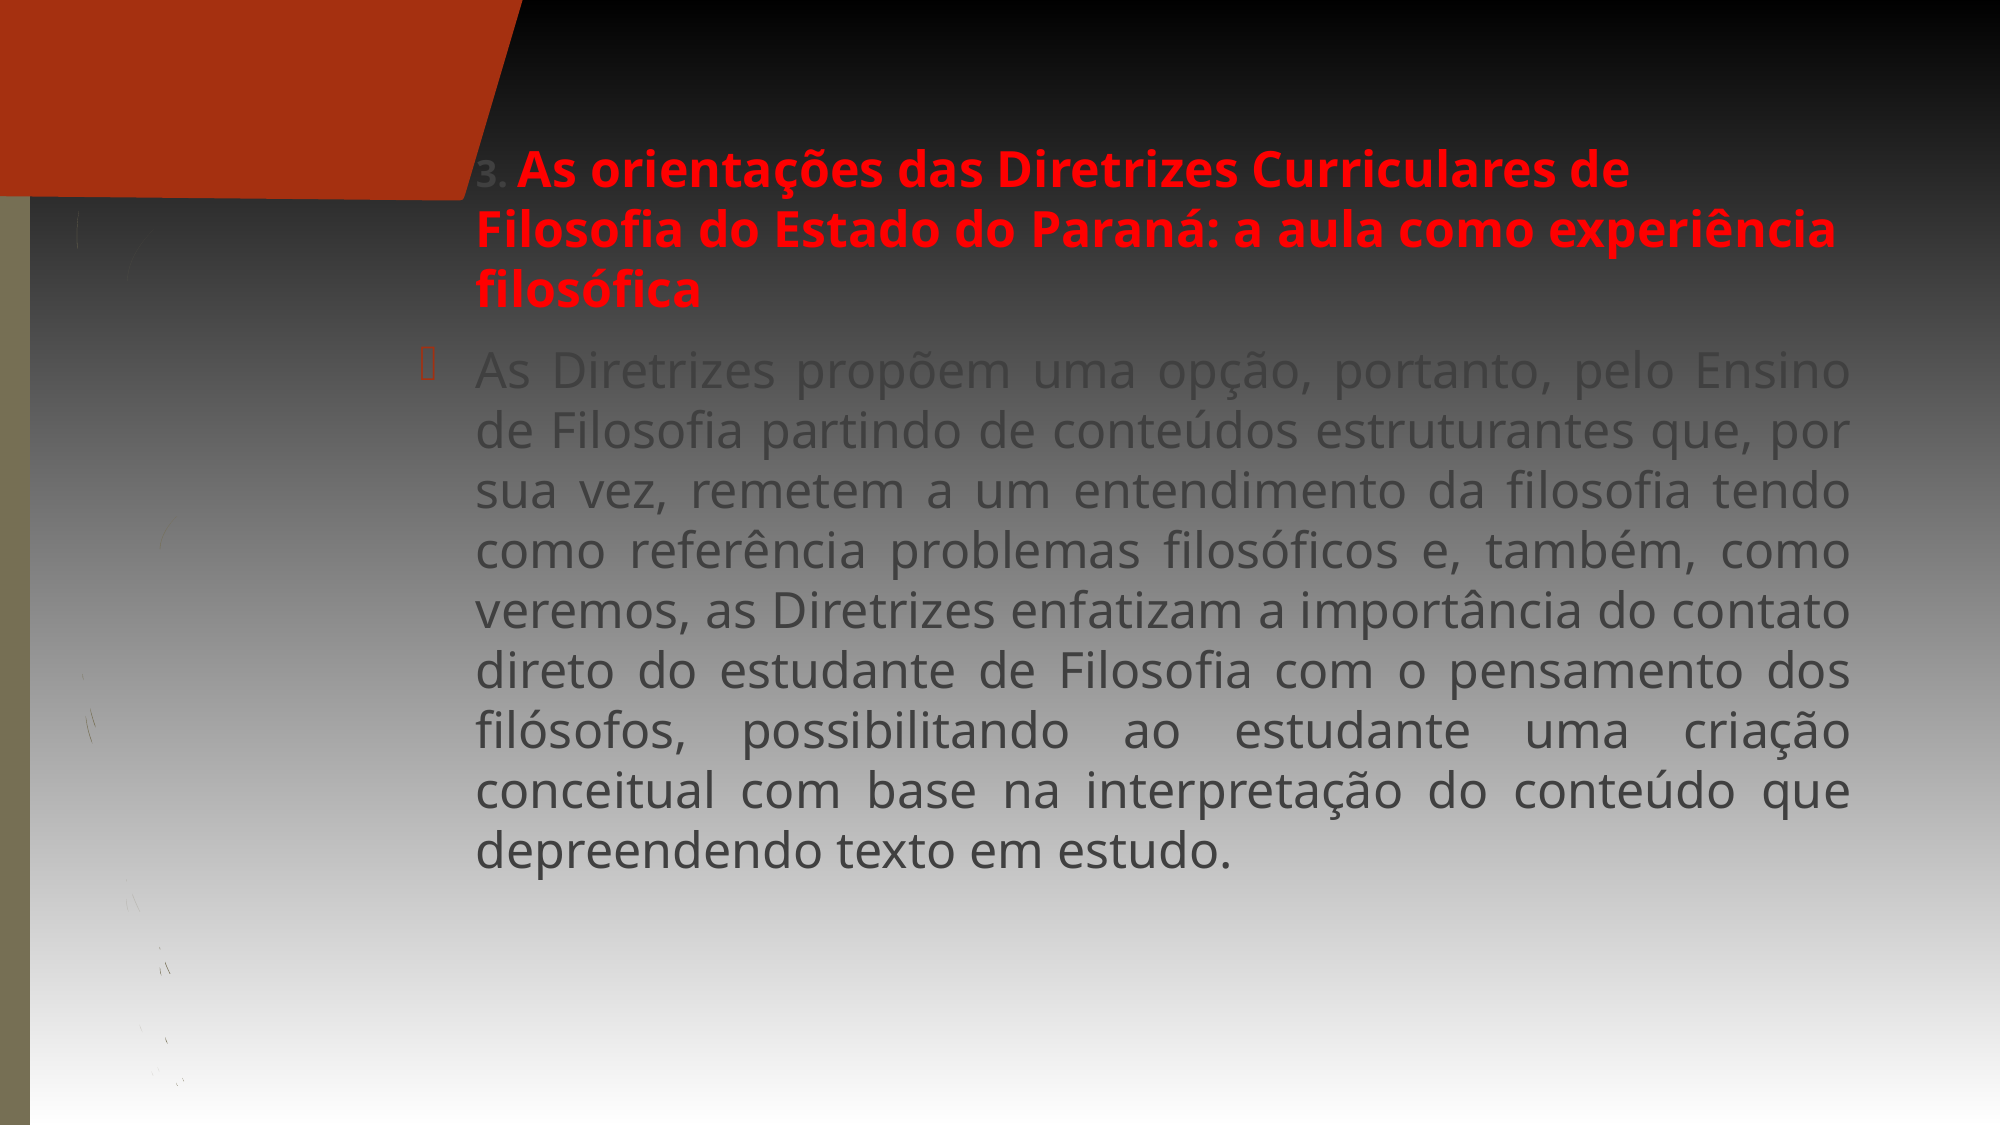

# 3. As orientações das Diretrizes Curriculares de Filosofia do Estado do Paraná: a aula como experiência filosófica
As Diretrizes propõem uma opção, portanto, pelo Ensino de Filosofia partindo de conteúdos estruturantes que, por sua vez, remetem a um entendimento da filosofia tendo como referência problemas filosóficos e, também, como veremos, as Diretrizes enfatizam a importância do contato direto do estudante de Filosofia com o pensamento dos filósofos, possibilitando ao estudante uma criação conceitual com base na interpretação do conteúdo que depreendendo texto em estudo.